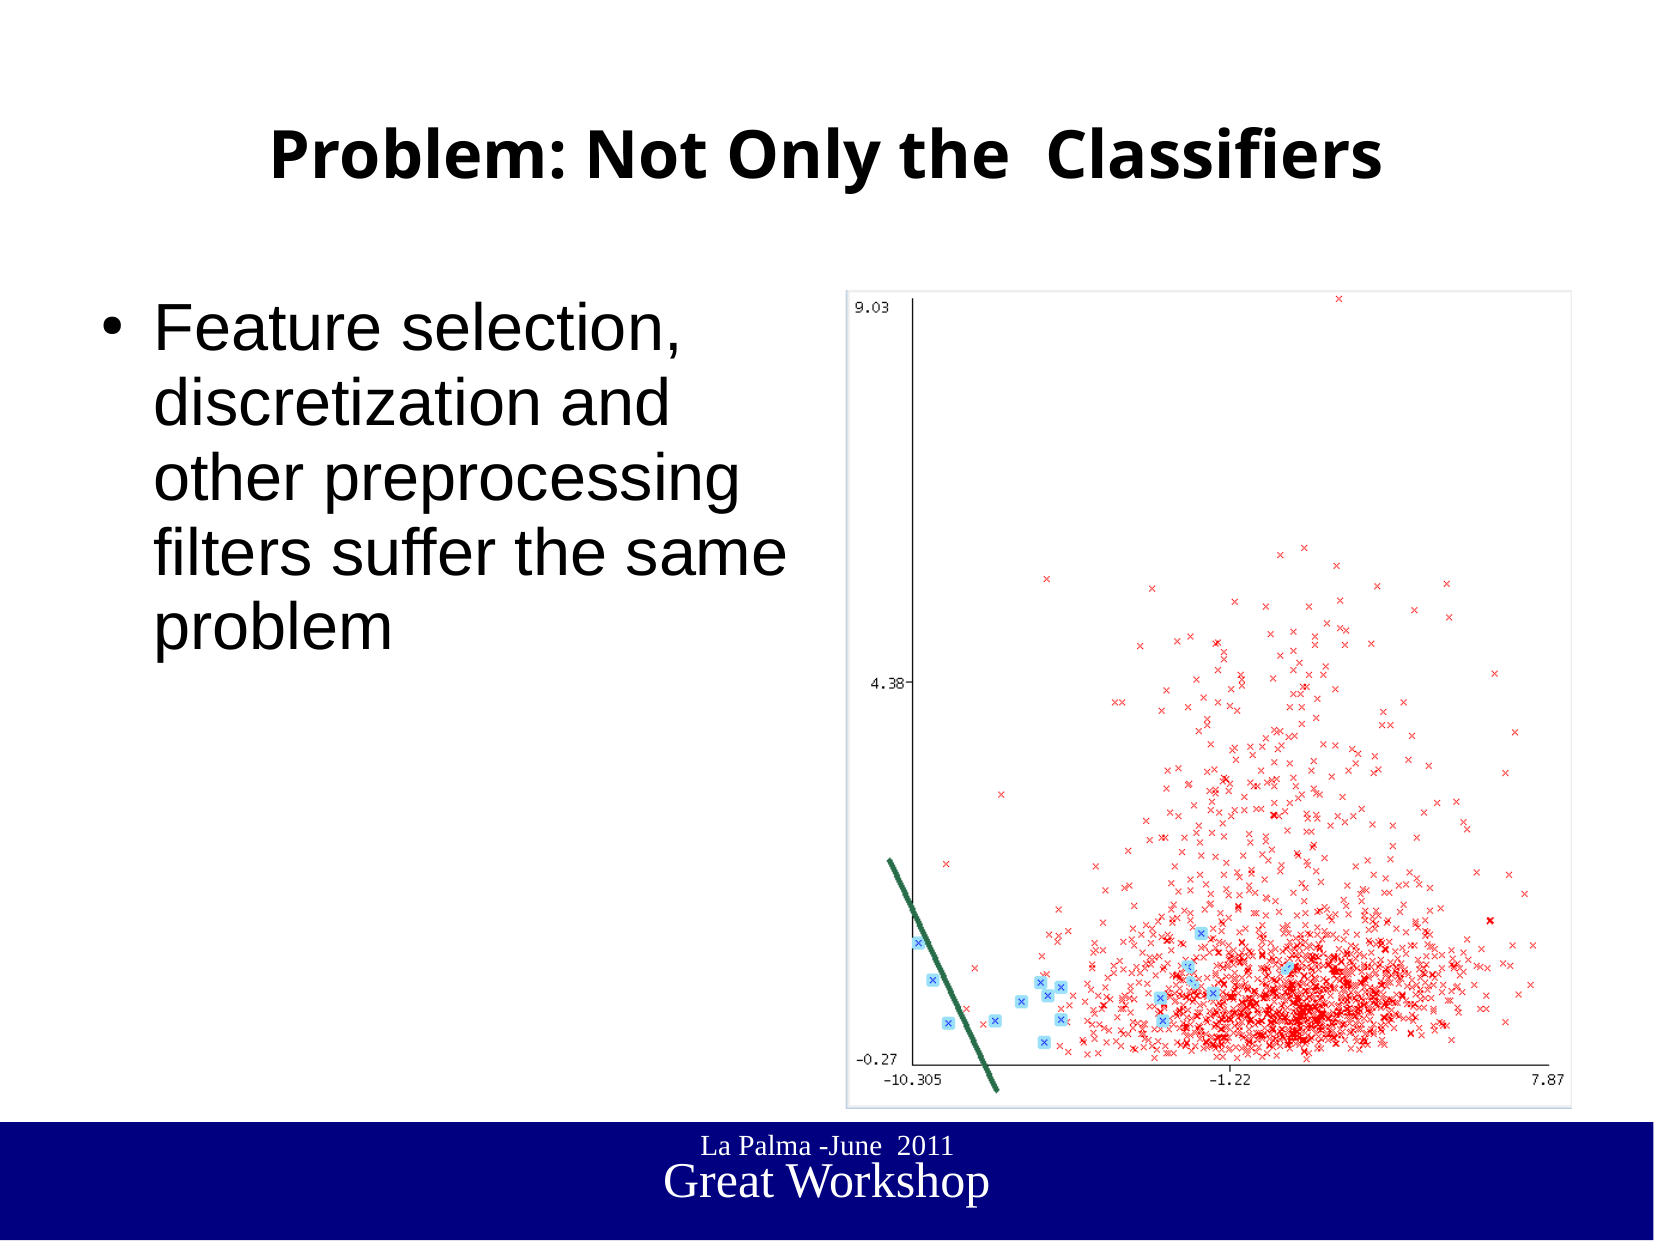

# Problem: Not Only the Classifiers
Feature selection, discretization and other preprocessing filters suffer the same problem